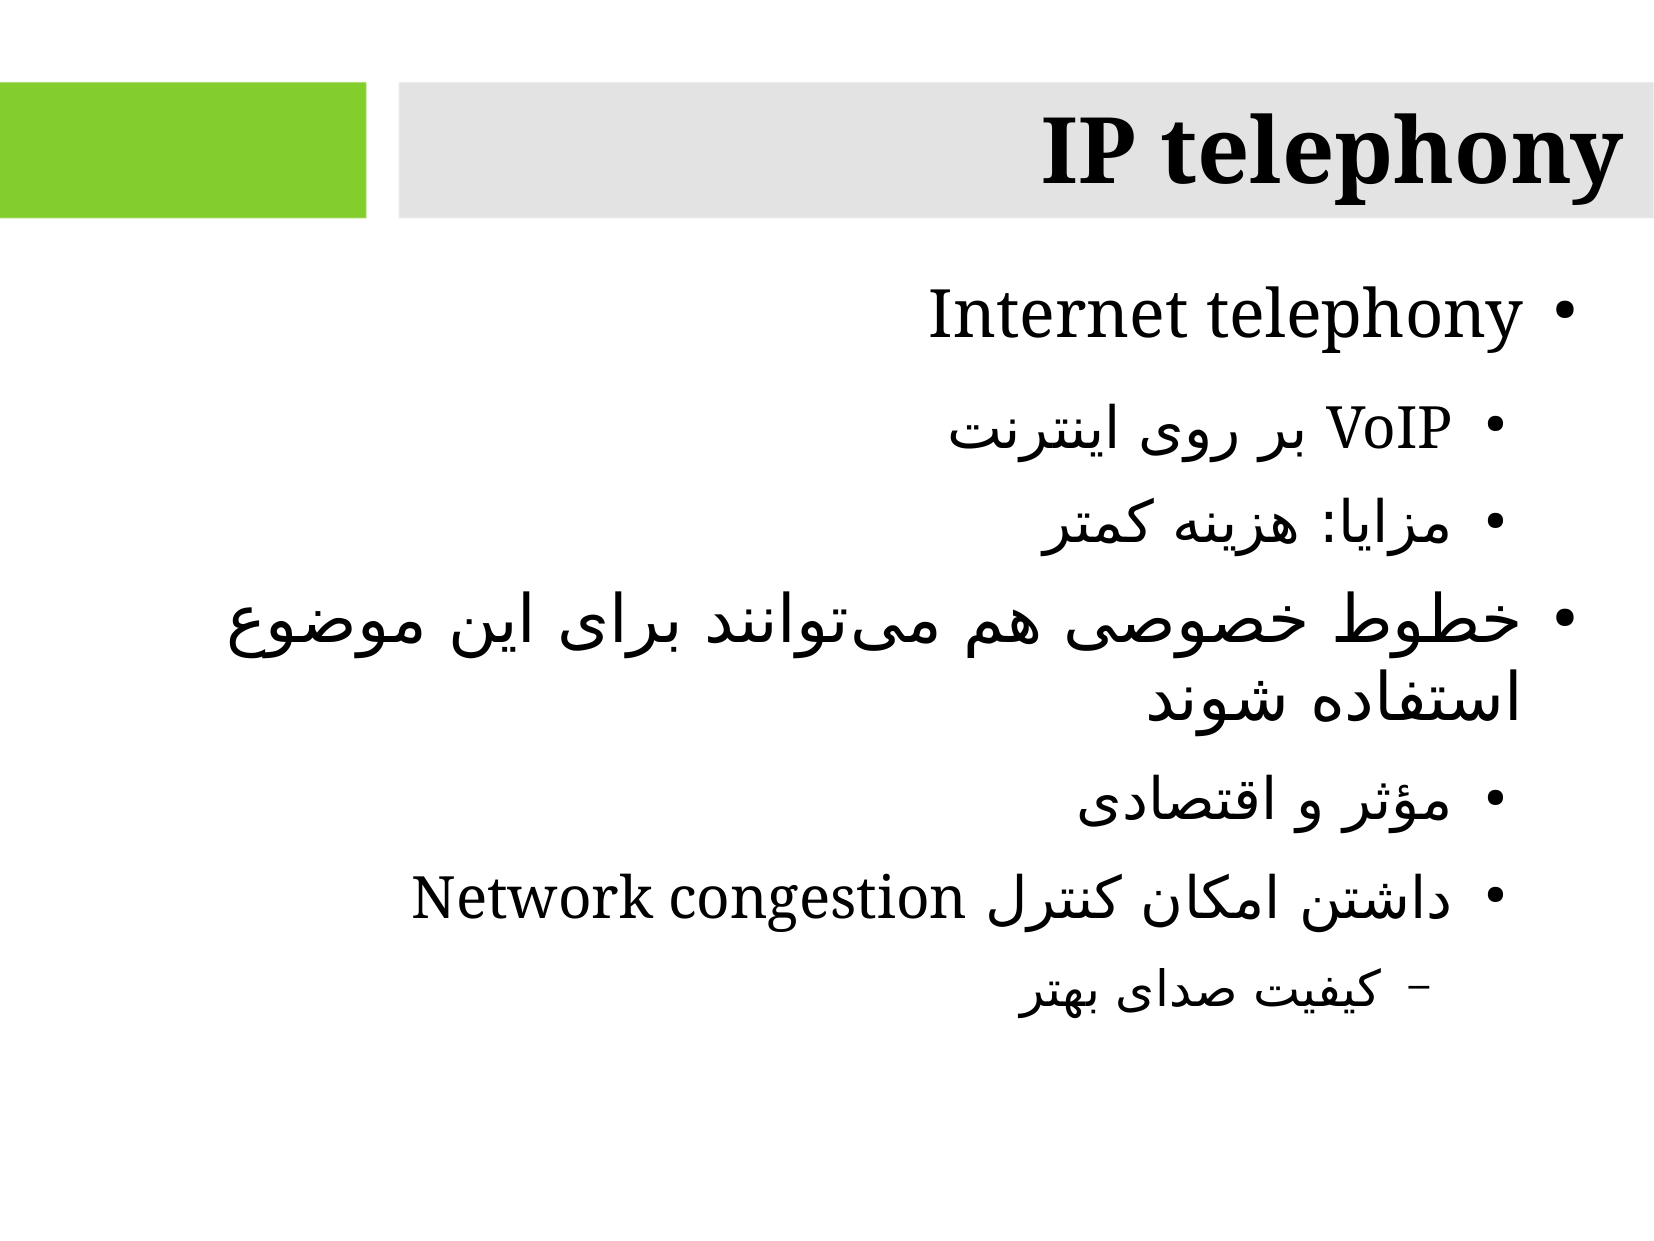

# IP telephony
Internet telephony
VoIP بر روی اینترنت
مزایا: هزینه کمتر
خطوط خصوصی هم می‌توانند برای این موضوع استفاده شوند
مؤثر و اقتصادی
داشتن امکان کنترل Network congestion
کیفیت صدای بهتر